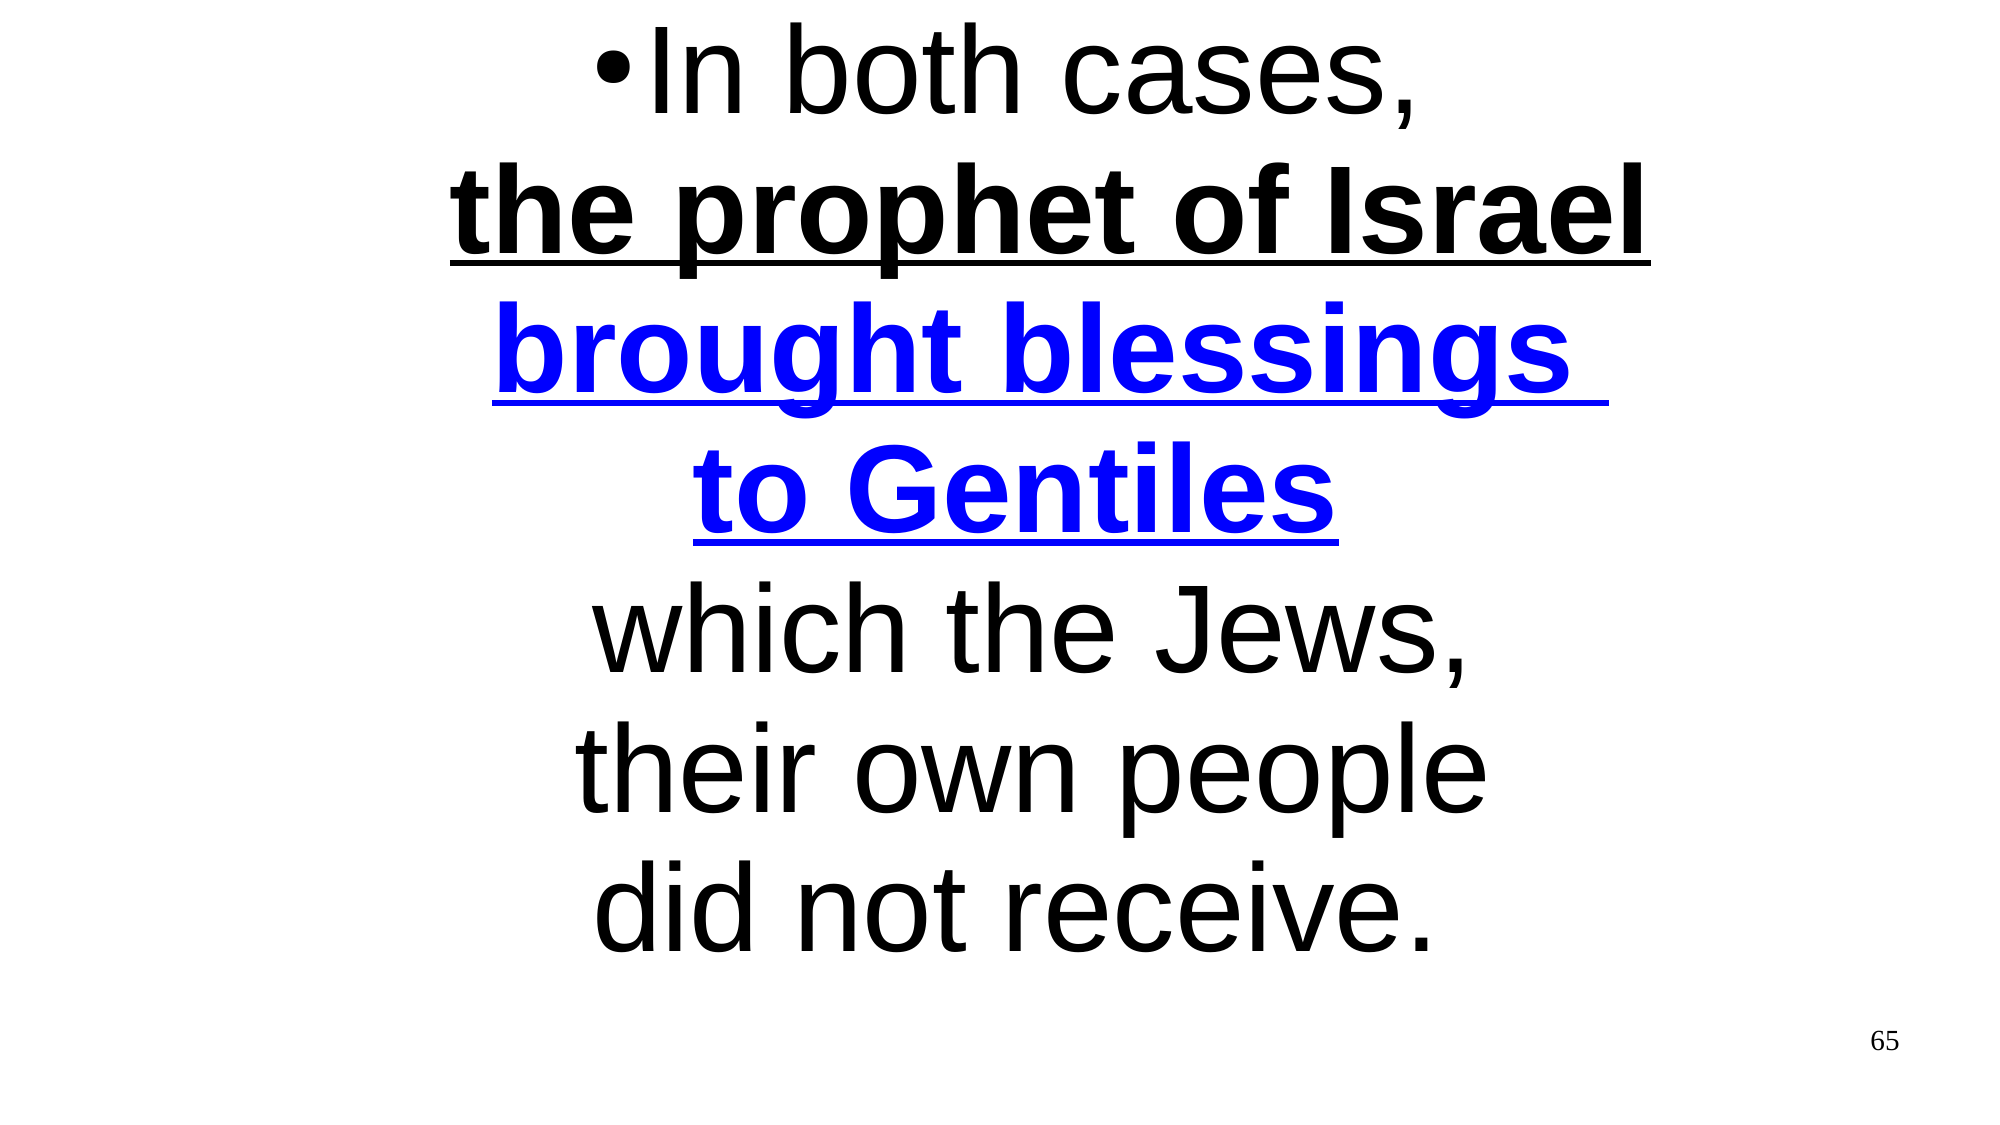

# In both cases, the prophet of Israel brought blessings to Gentiles which the Jews, their own people did not receive.
65